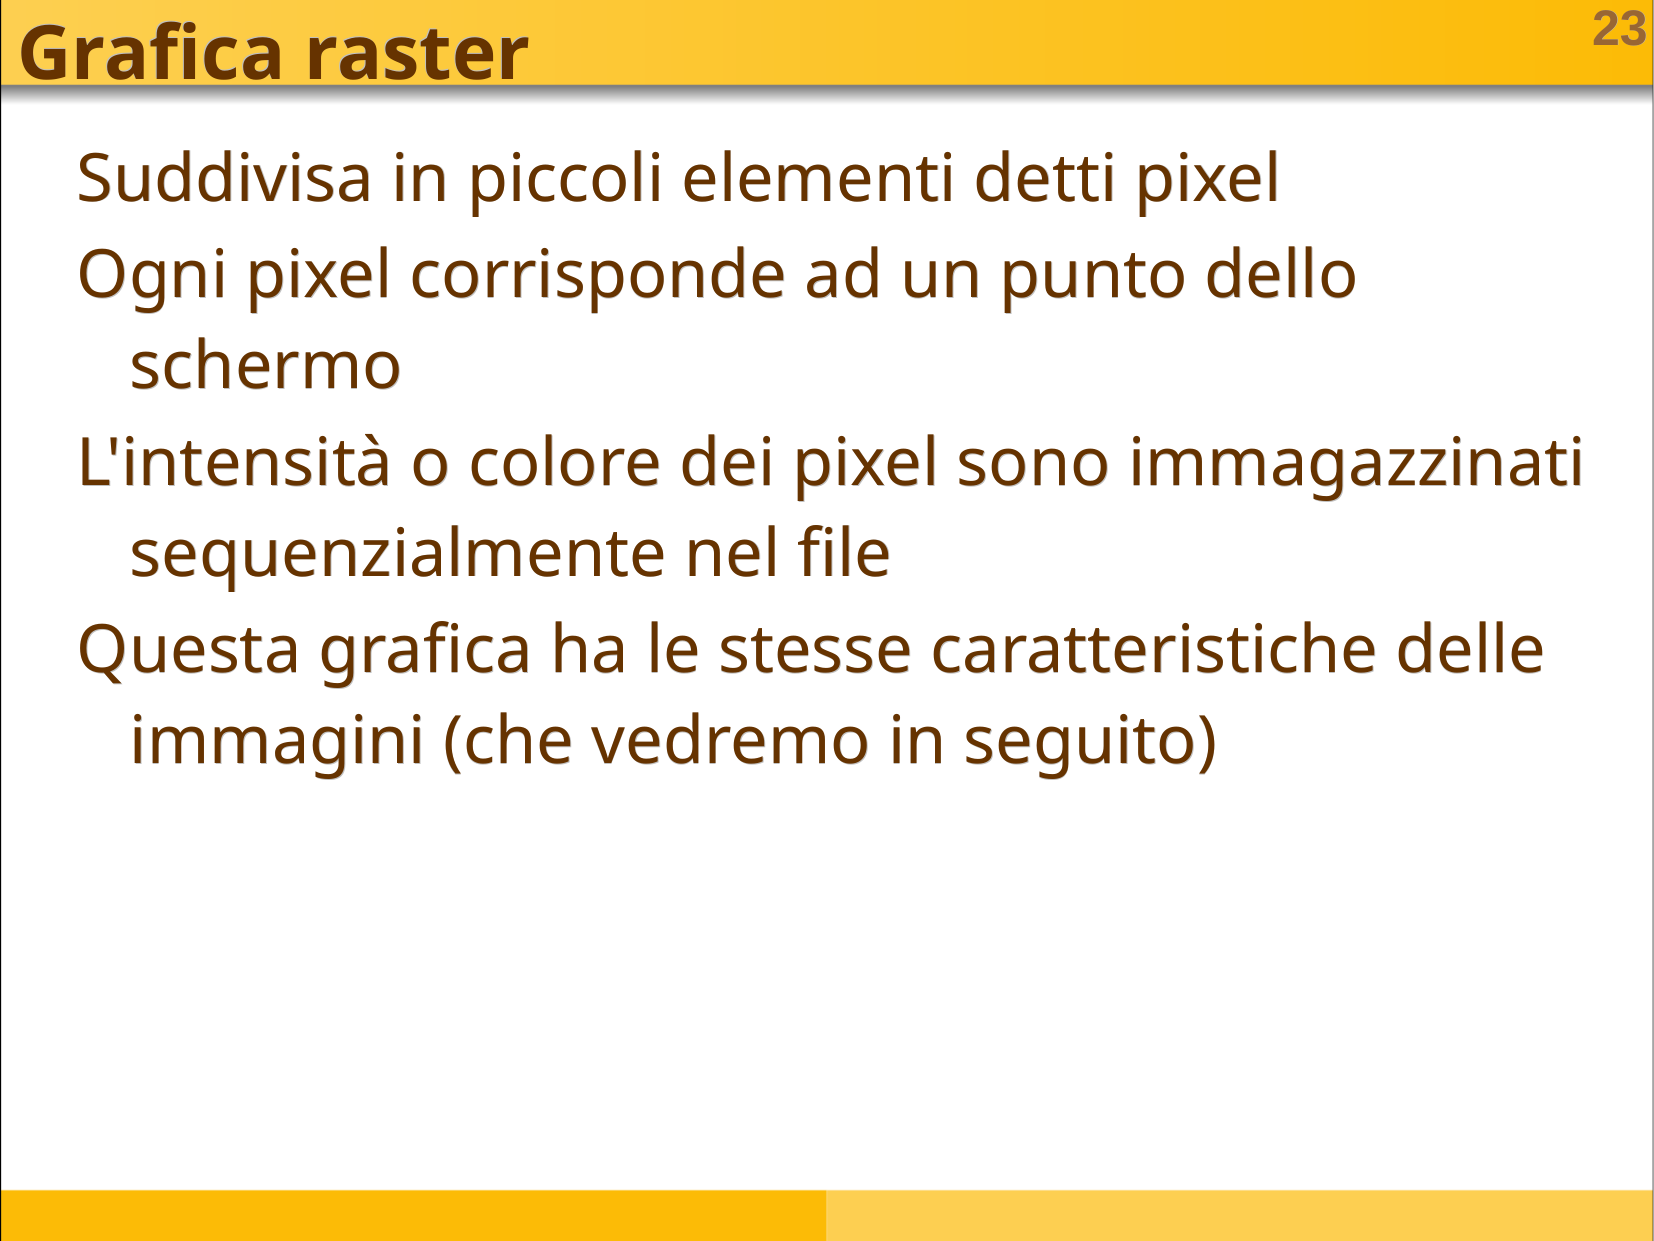

23
# Grafica raster
Suddivisa in piccoli elementi detti pixel
Ogni pixel corrisponde ad un punto dello schermo
L'intensità o colore dei pixel sono immagazzinati sequenzialmente nel file
Questa grafica ha le stesse caratteristiche delle immagini (che vedremo in seguito)